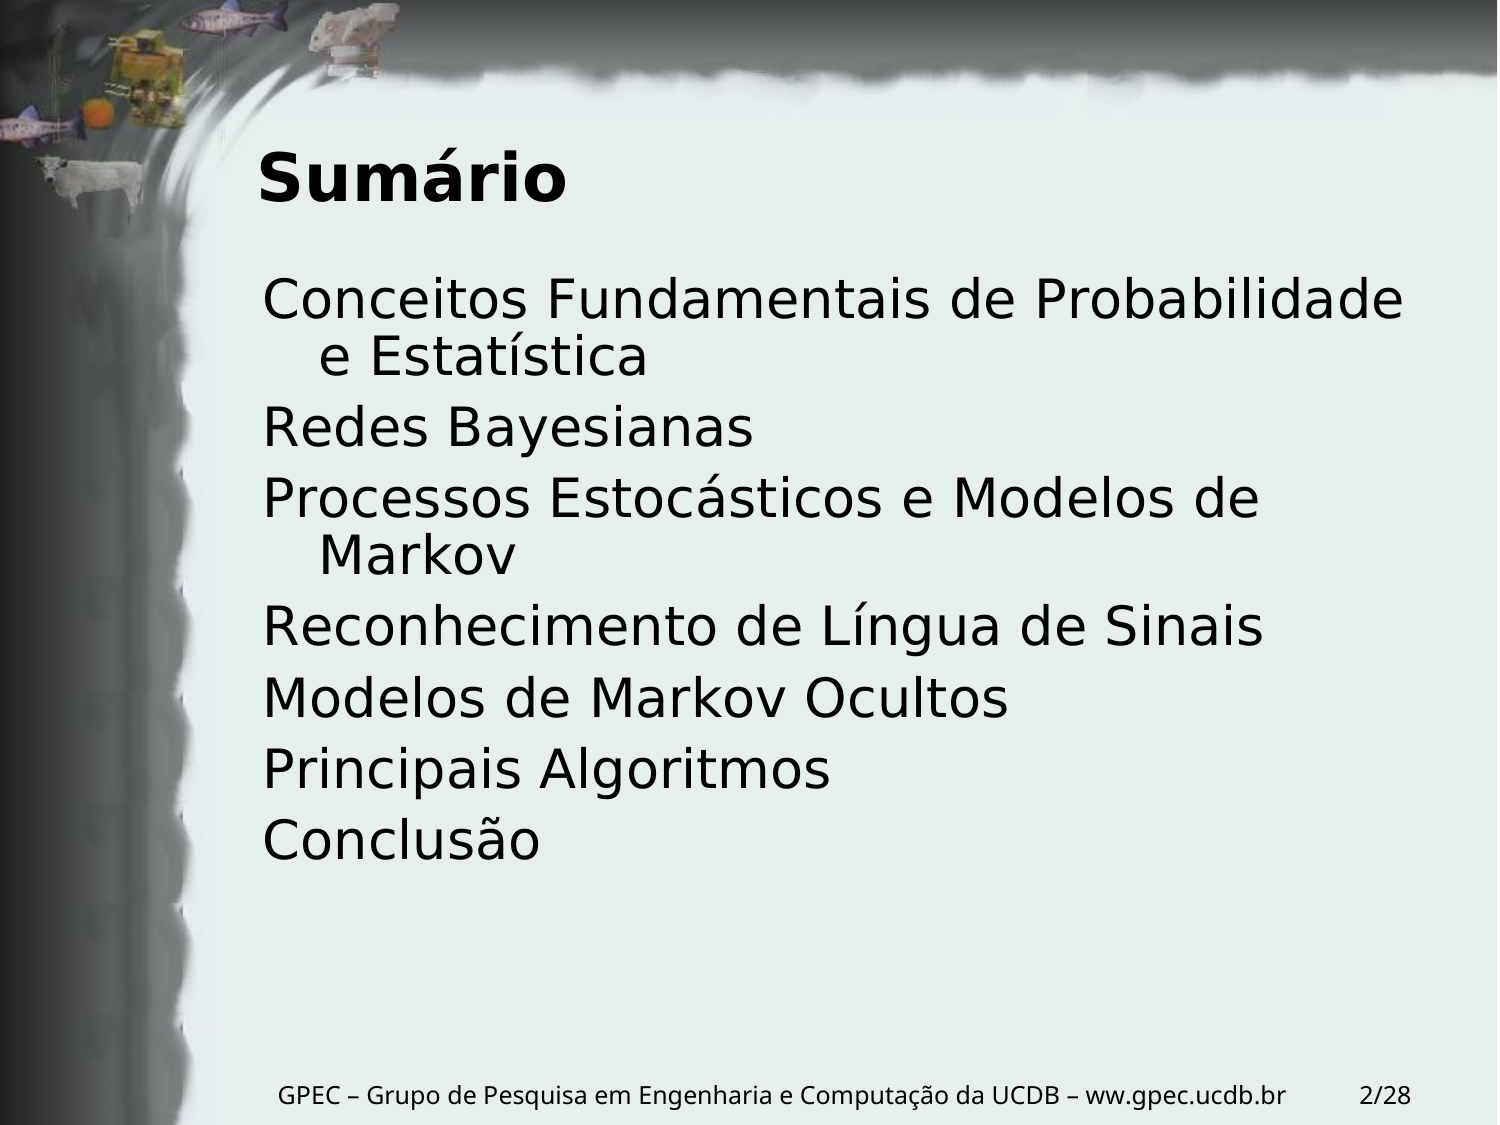

# Sumário
Conceitos Fundamentais de Probabilidade e Estatística
Redes Bayesianas
Processos Estocásticos e Modelos de Markov
Reconhecimento de Língua de Sinais
Modelos de Markov Ocultos
Principais Algoritmos
Conclusão